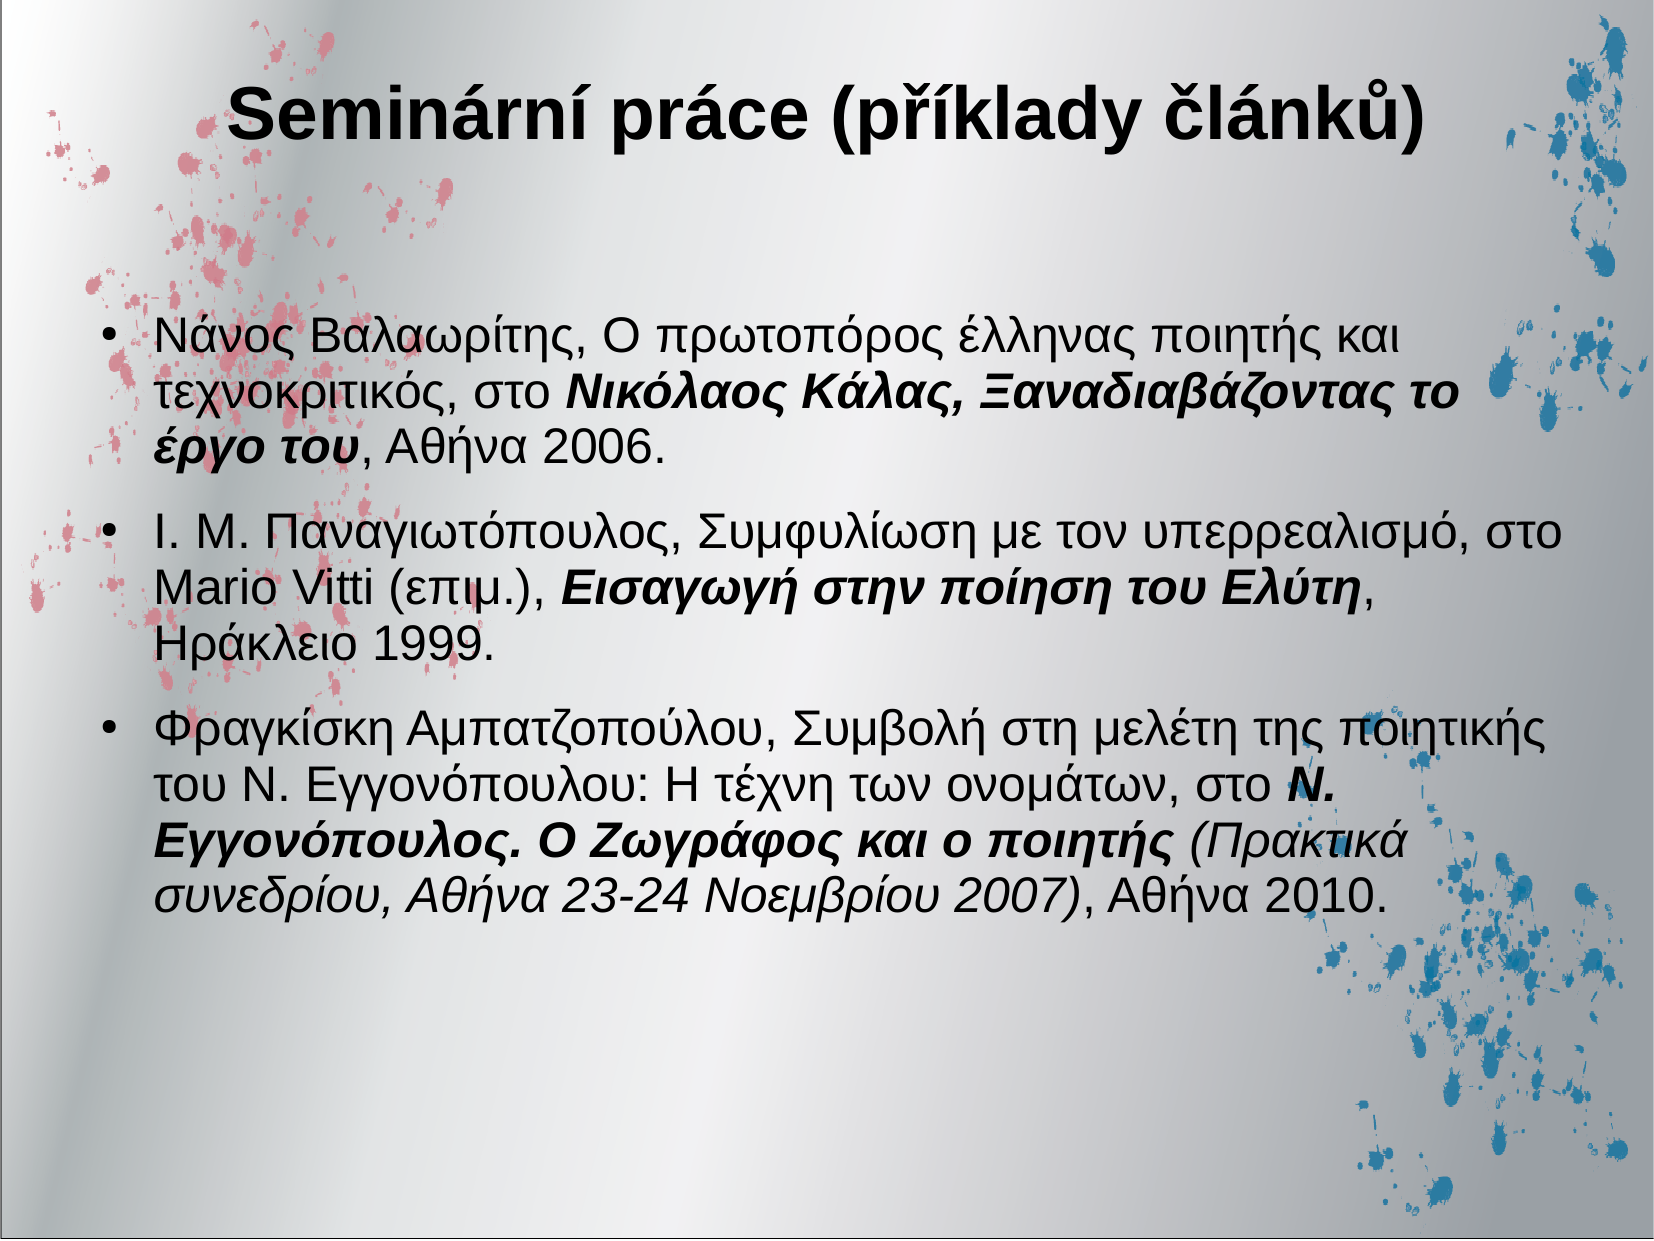

# Seminární práce (příklady článků)
Νάνος Βαλαωρίτης, Ο πρωτοπόρος έλληνας ποιητής και τεχνοκριτικός, στο Νικόλαος Κάλας, Ξαναδιαβάζοντας το έργο του, Αθήνα 2006.
Ι. Μ. Παναγιωτόπουλος, Συμφυλίωση με τον υπερρεαλισμό, στο Mario Vitti (επιμ.), Εισαγωγή στην ποίηση του Ελύτη, Ηράκλειο 1999.
Φραγκίσκη Αμπατζοπούλου, Συμβολή στη μελέτη της ποιητικής του Ν. Εγγονόπουλου: Η τέχνη των ονομάτων, στο Ν. Εγγονόπουλος. Ο Ζωγράφος και ο ποιητής (Πρακτικά συνεδρίου, Αθήνα 23-24 Νοεμβρίου 2007), Αθήνα 2010.